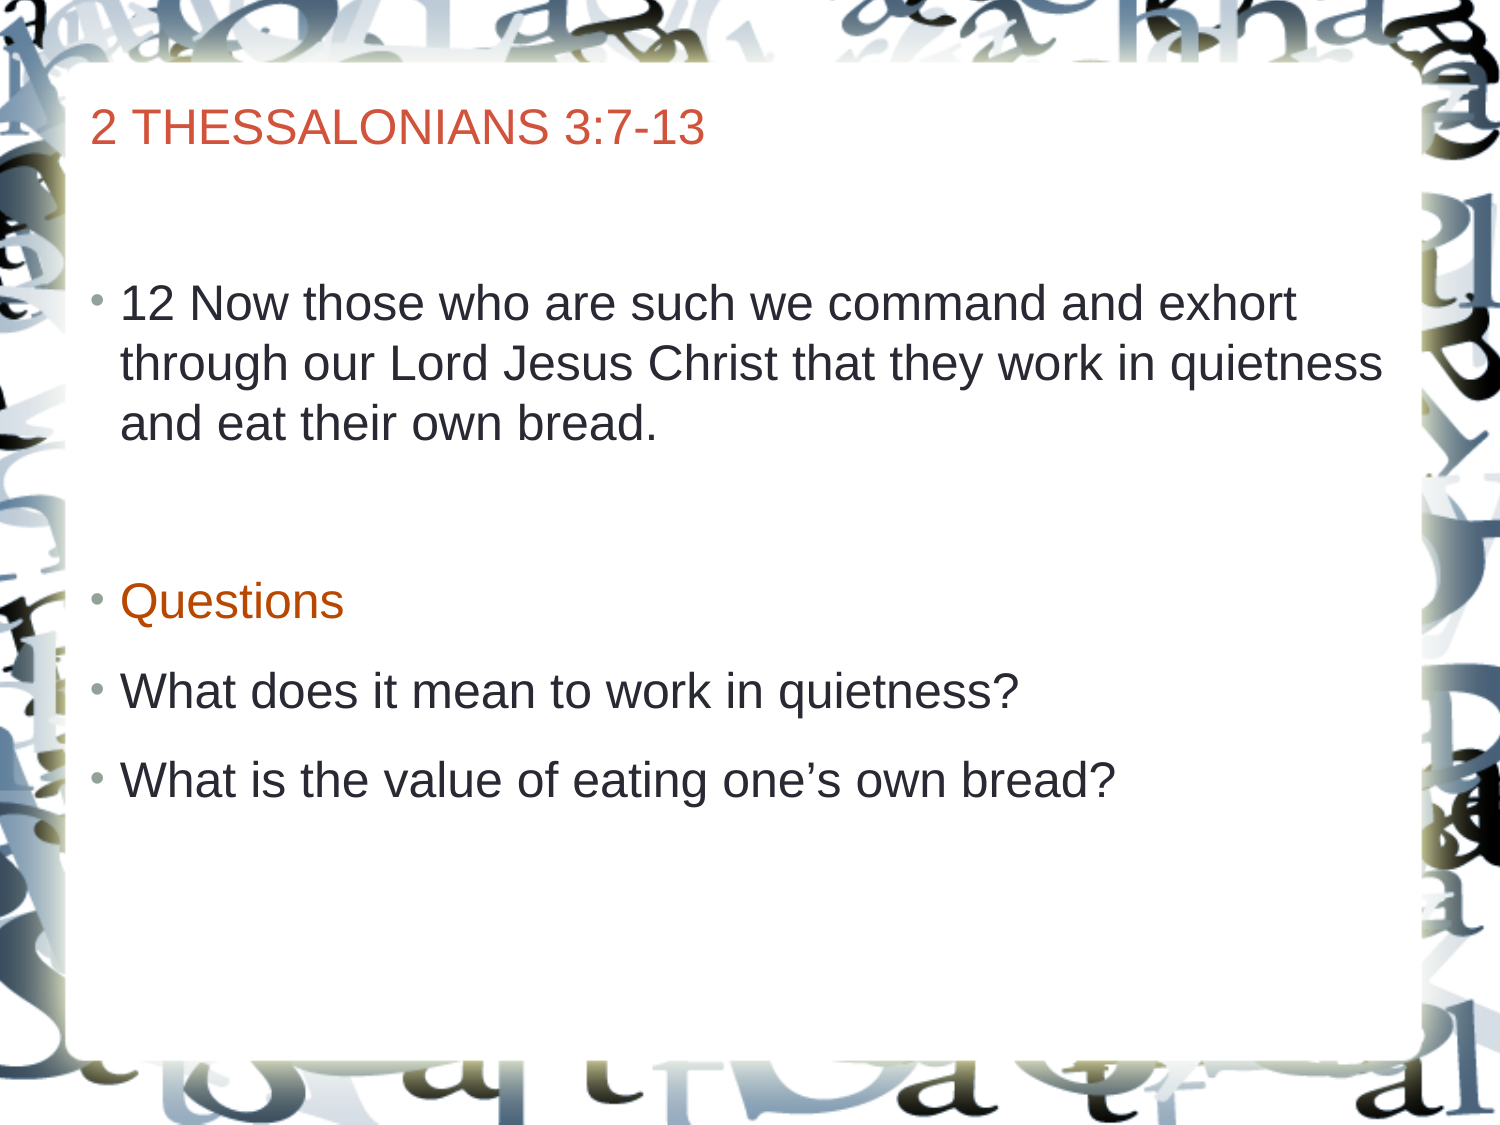

# 2 THESSALONIANS 3:7-13
12 Now those who are such we command and exhort through our Lord Jesus Christ that they work in quietness and eat their own bread.
Questions
What does it mean to work in quietness?
What is the value of eating one’s own bread?